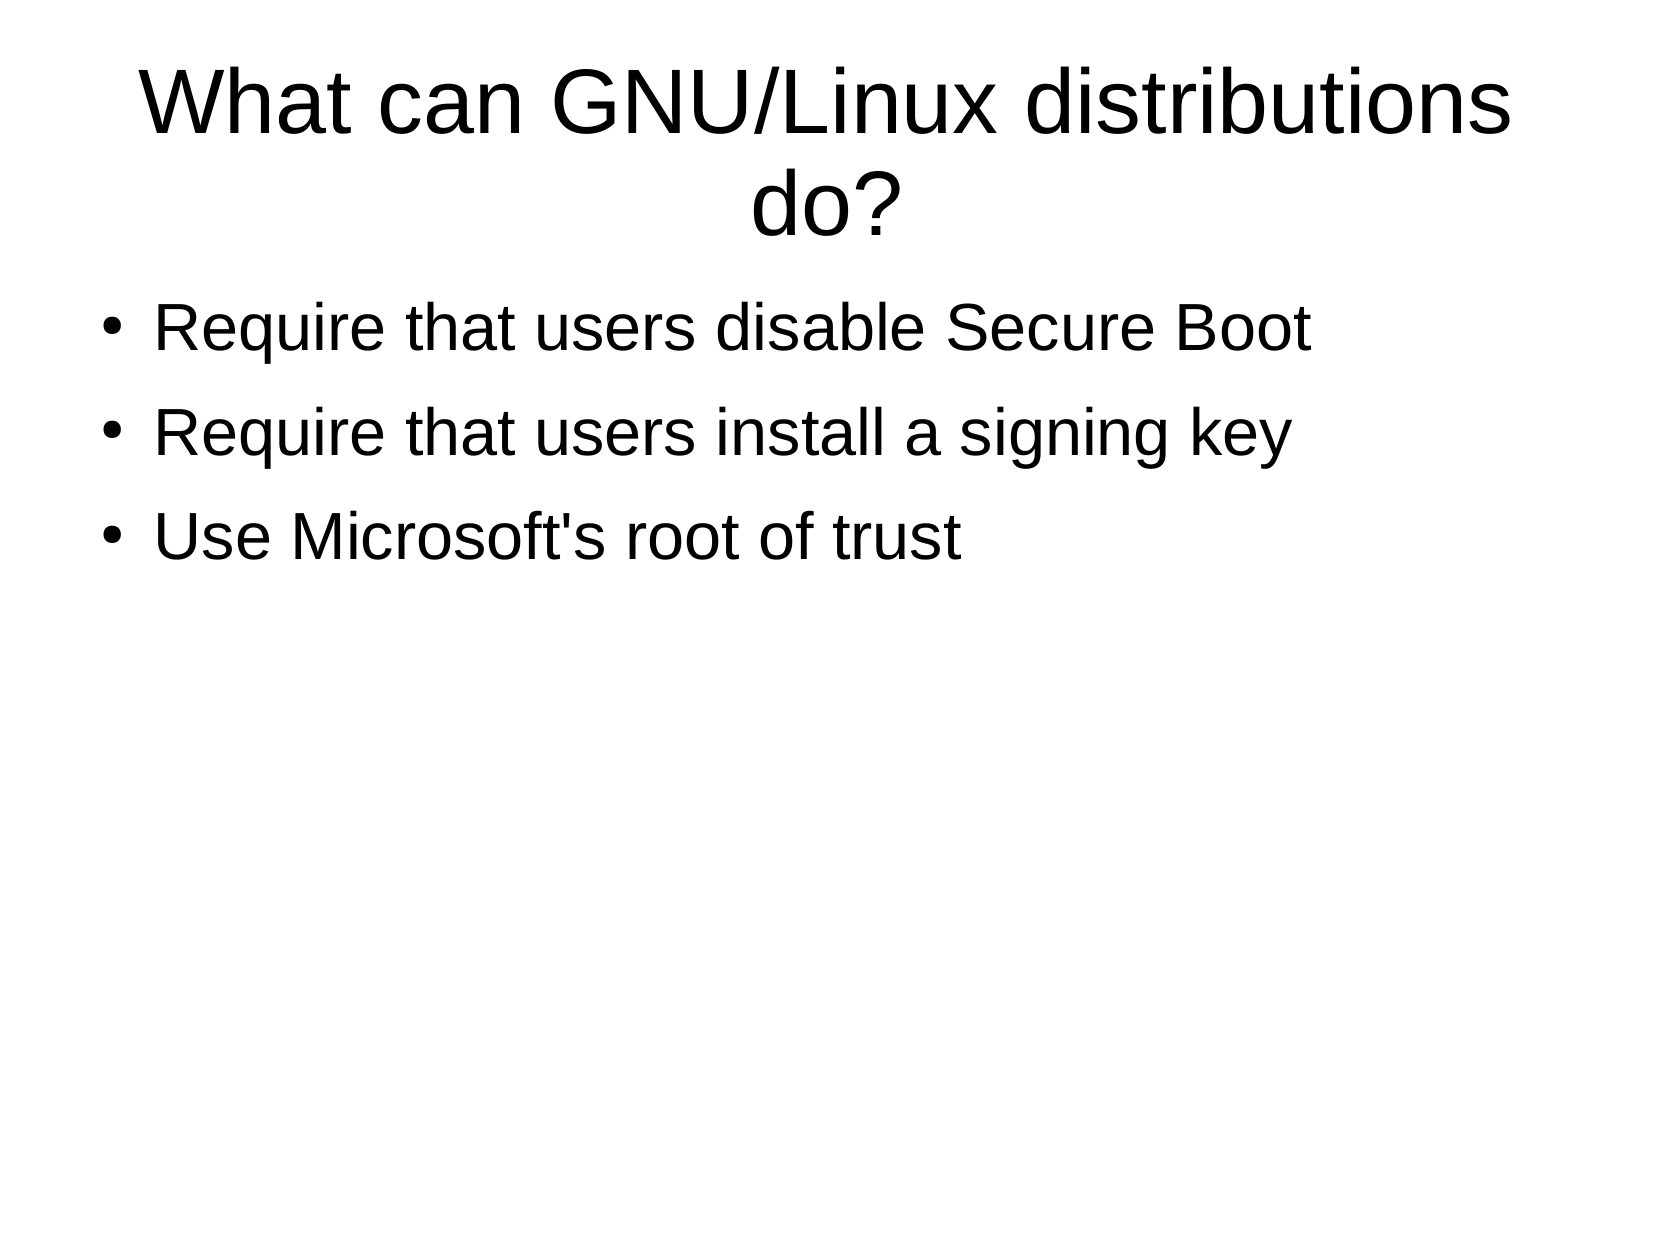

# What can GNU/Linux distributions do?
Require that users disable Secure Boot
Require that users install a signing key
Use Microsoft's root of trust